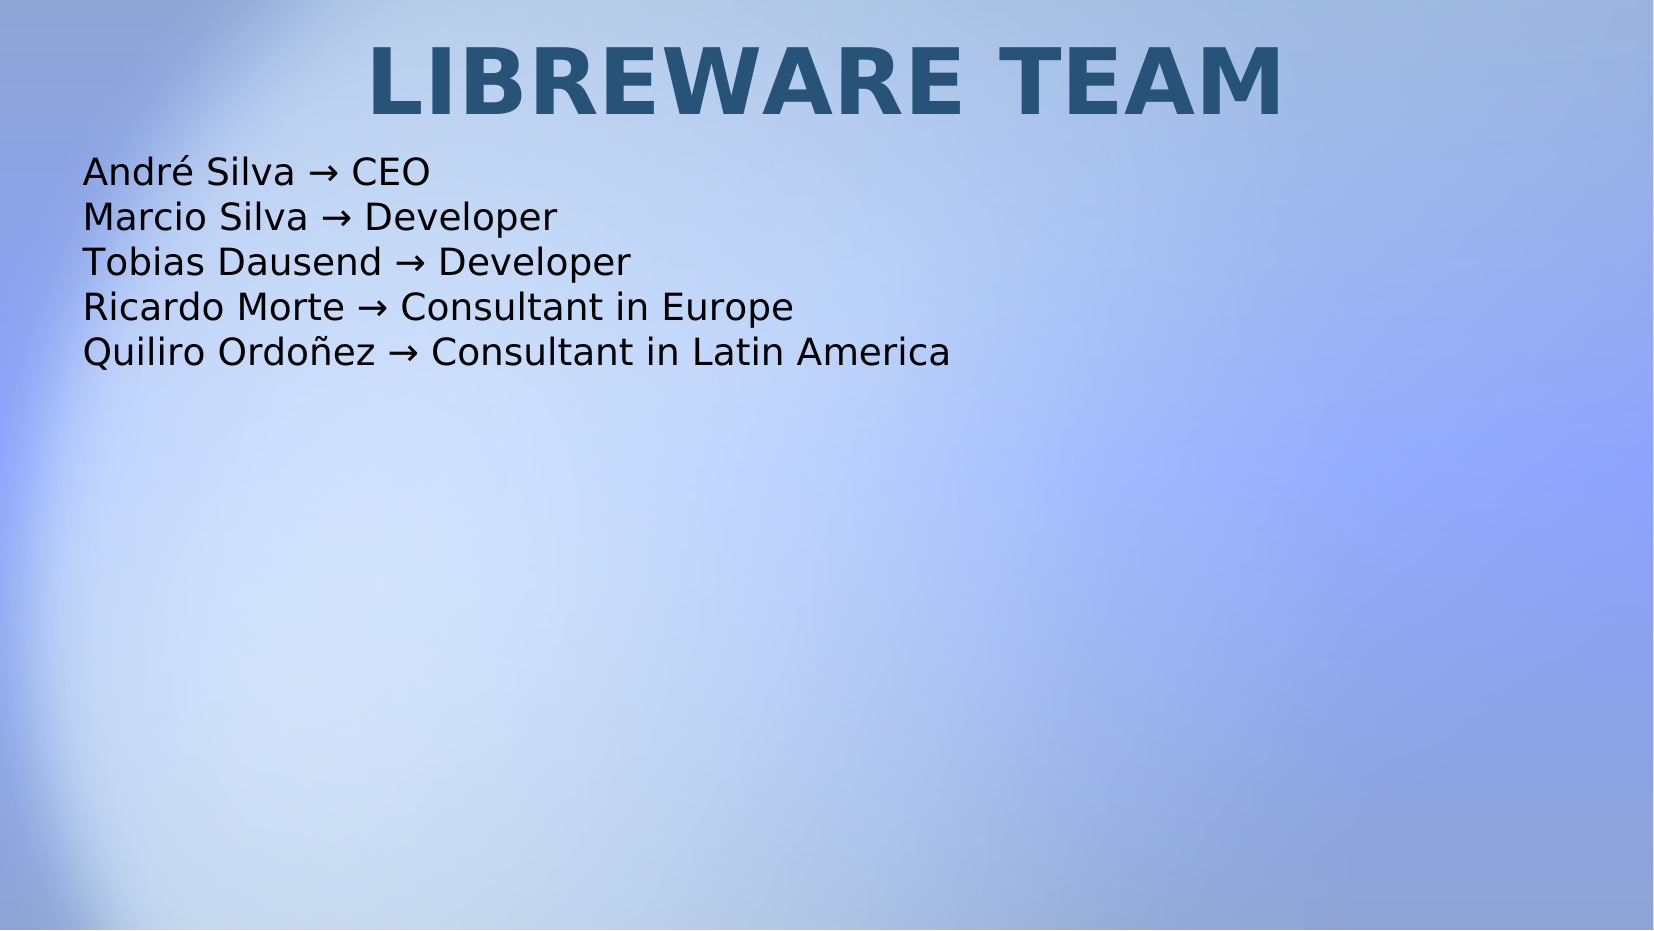

LIBREWARE TEAM
André Silva → CEO
Marcio Silva → Developer
Tobias Dausend → Developer
Ricardo Morte → Consultant in Europe
Quiliro Ordoñez → Consultant in Latin America